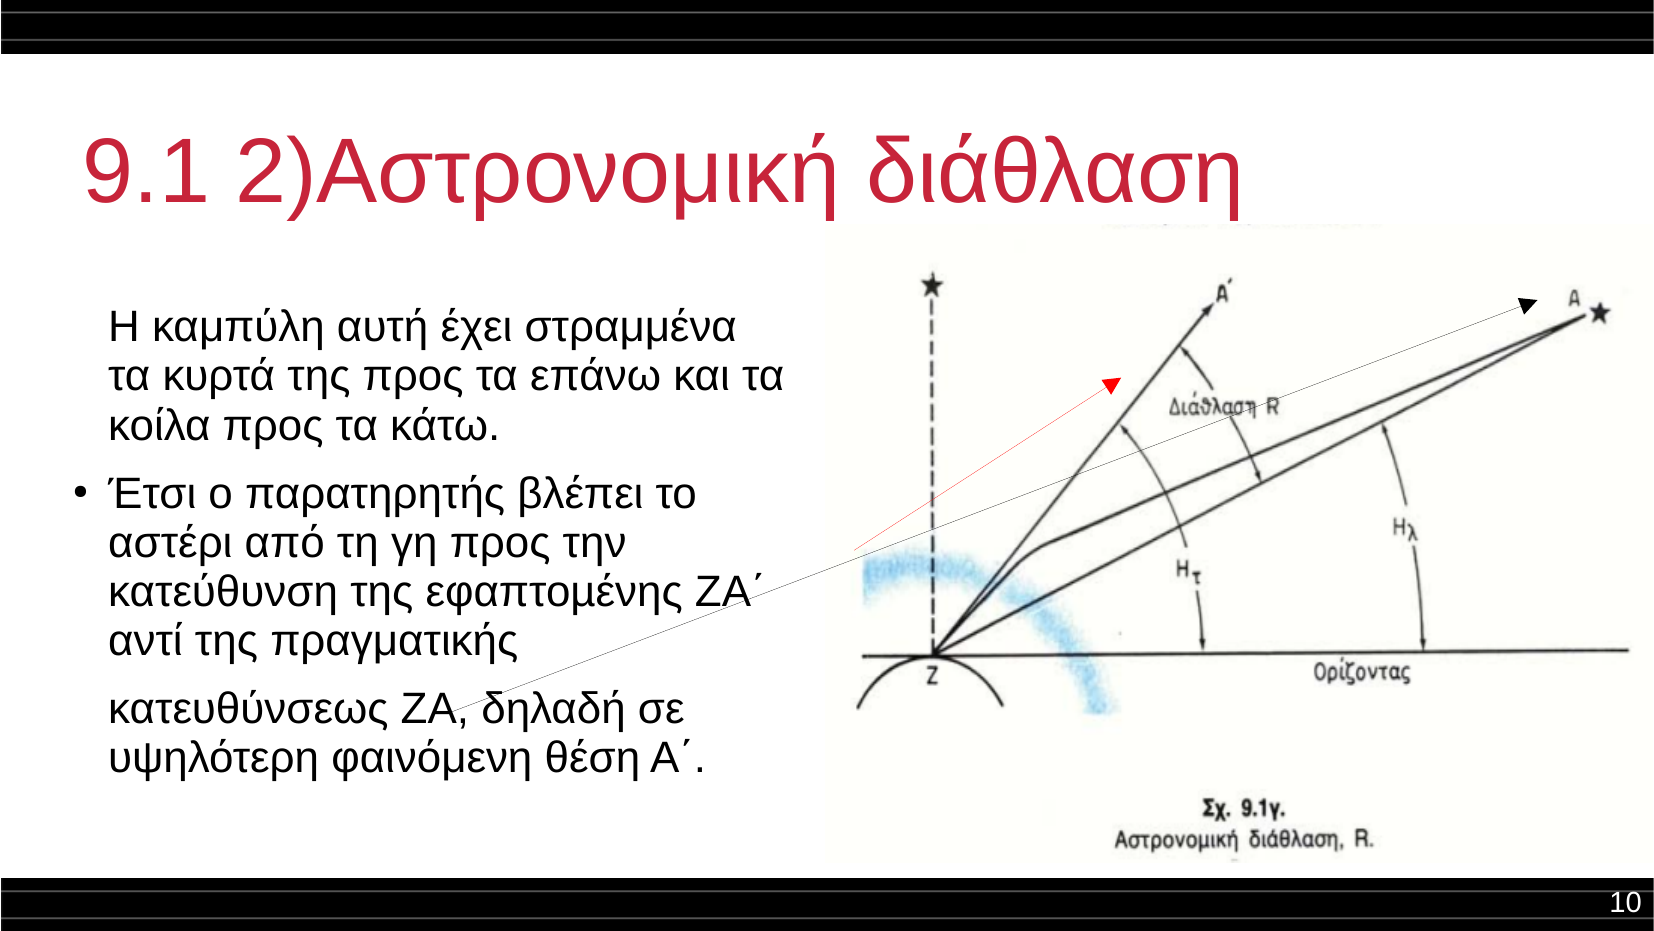

# 9.1 2)Αστρονομική διάθλαση
Η καμπύλη αυτή έχει στραμμένα τα κυρτά της προς τα επάνω και τα κοίλα προς τα κάτω.
Έτσι ο παρατηρητής βλέπει το αστέρι από τη γη προς την κατεύθυνση της εφαπτοµένης ΖΑ΄ αντί της πραγματικής
κατευθύνσεως ΖΑ, δηλαδή σε υψηλότερη φαινόμενη θέση Α΄.